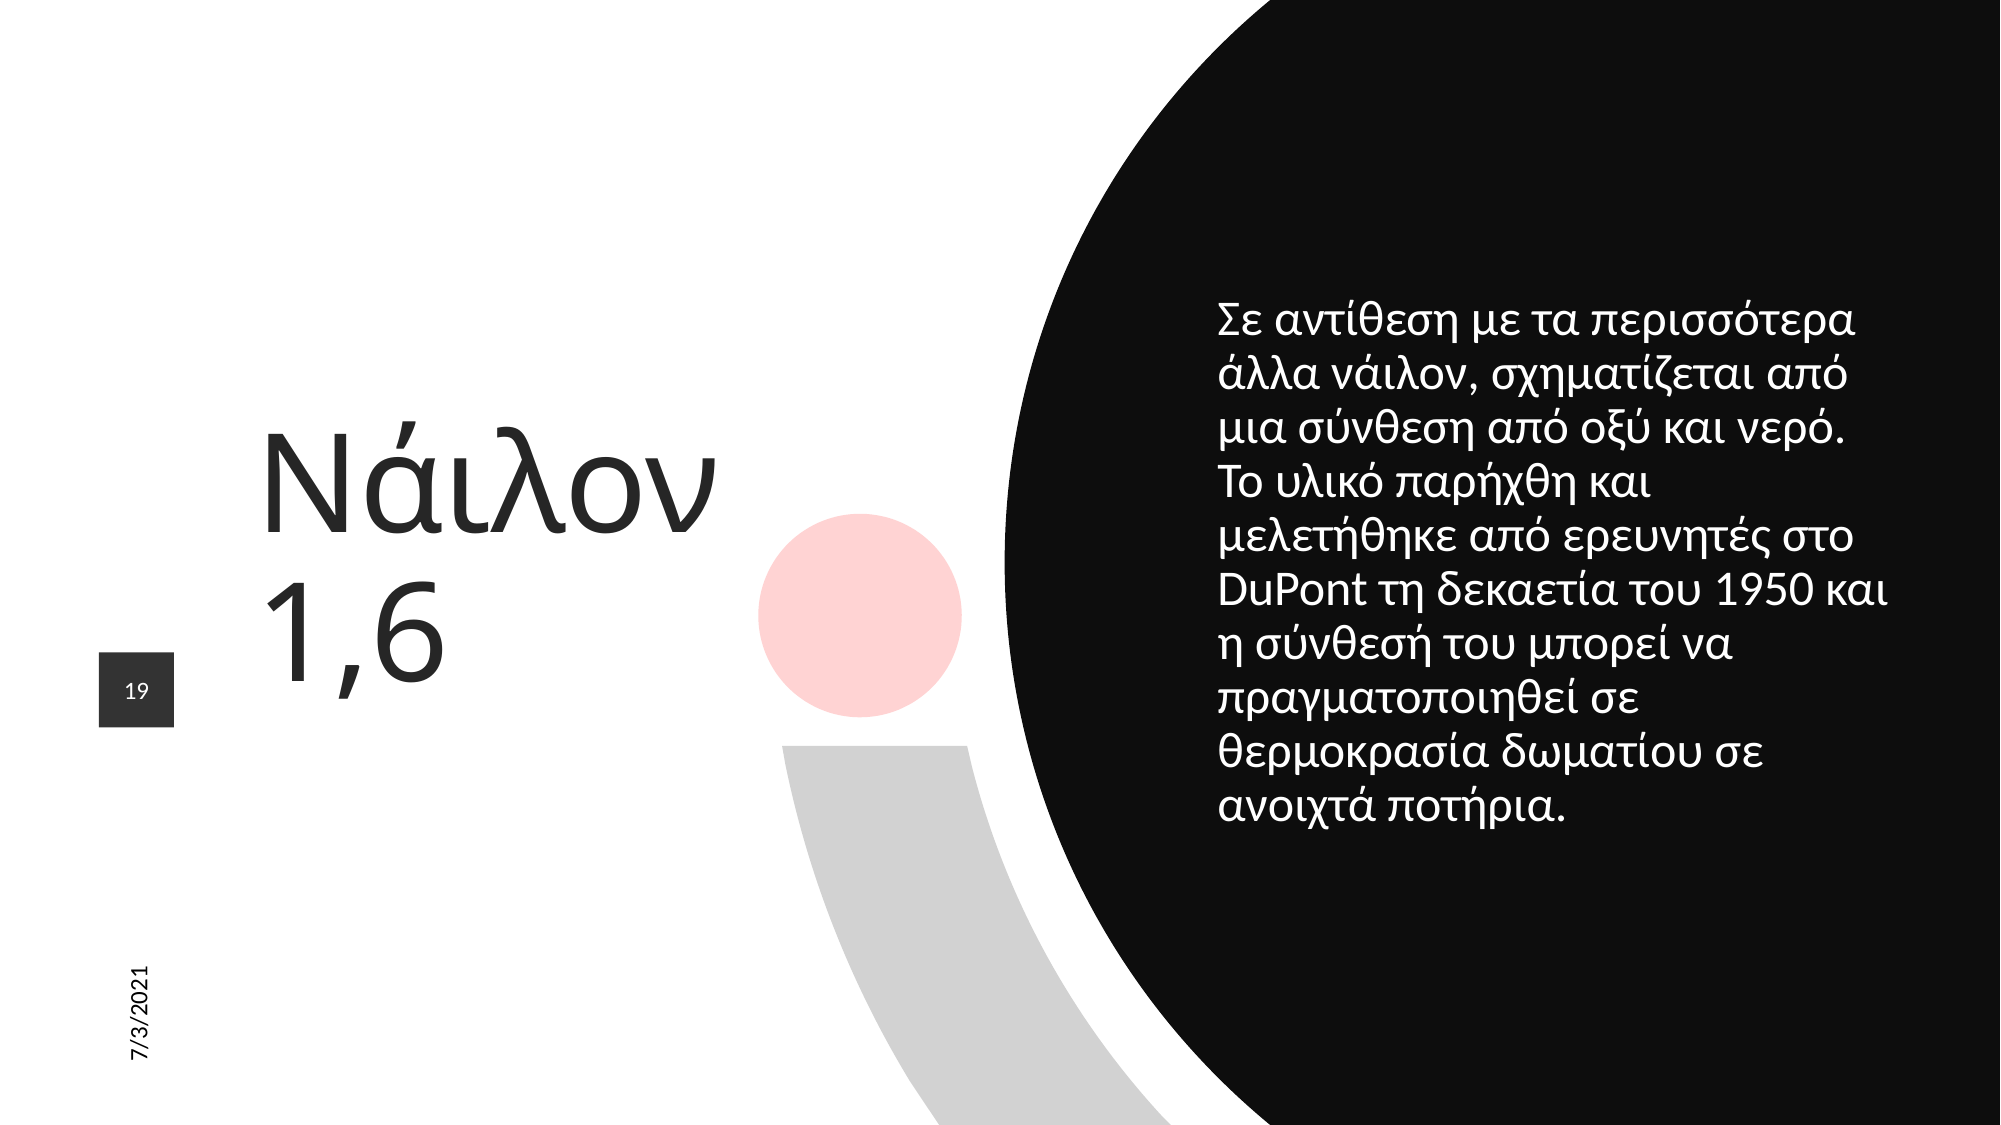

# Νάιλον 1,6
Σε αντίθεση με τα περισσότερα άλλα νάιλον, σχηματίζεται από μια σύνθεση από οξύ και νερό. Το υλικό παρήχθη και μελετήθηκε από ερευνητές στο DuPont τη δεκαετία του 1950 και η σύνθεσή του μπορεί να πραγματοποιηθεί σε θερμοκρασία δωματίου σε ανοιχτά ποτήρια.
7/3/2021